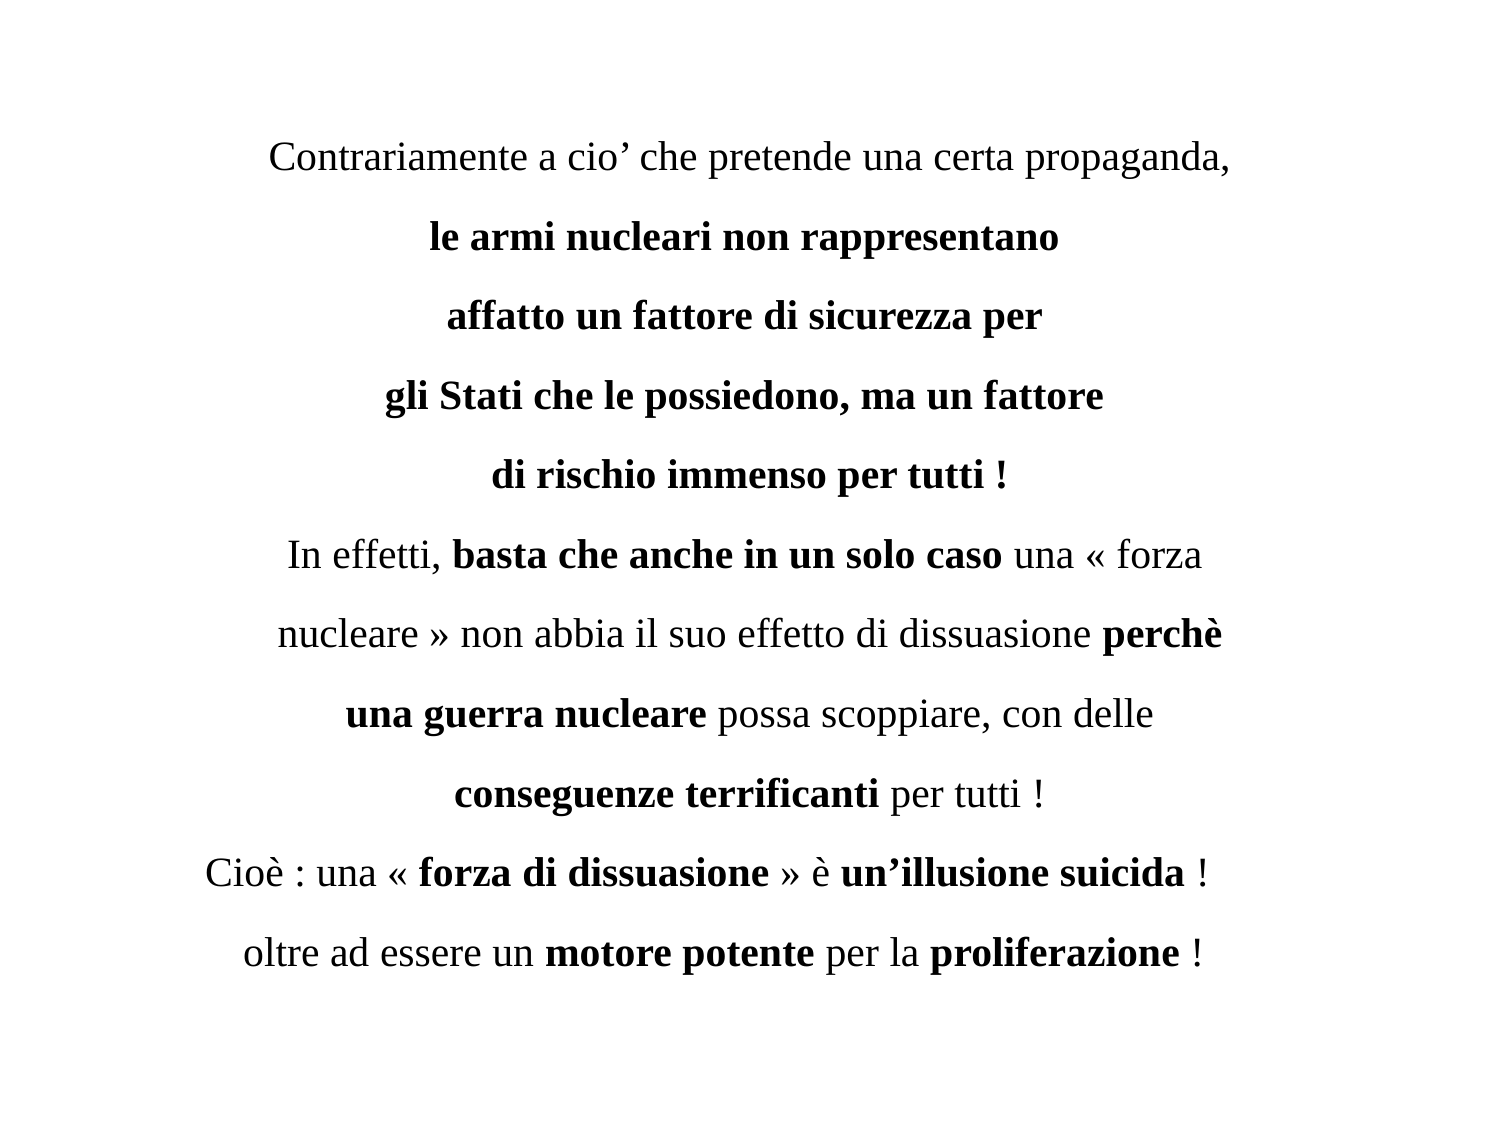

# Contrariamente a cio’ che pretende una certa propaganda,
le armi nucleari non rappresentano
affatto un fattore di sicurezza per
gli Stati che le possiedono, ma un fattore
di rischio immenso per tutti !
In effetti, basta che anche in un solo caso una « forza
nucleare » non abbia il suo effetto di dissuasione perchè
 una guerra nucleare possa scoppiare, con delle
conseguenze terrificanti per tutti !
 Cioè : una « forza di dissuasione » è un’illusione suicida !
oltre ad essere un motore potente per la proliferazione !